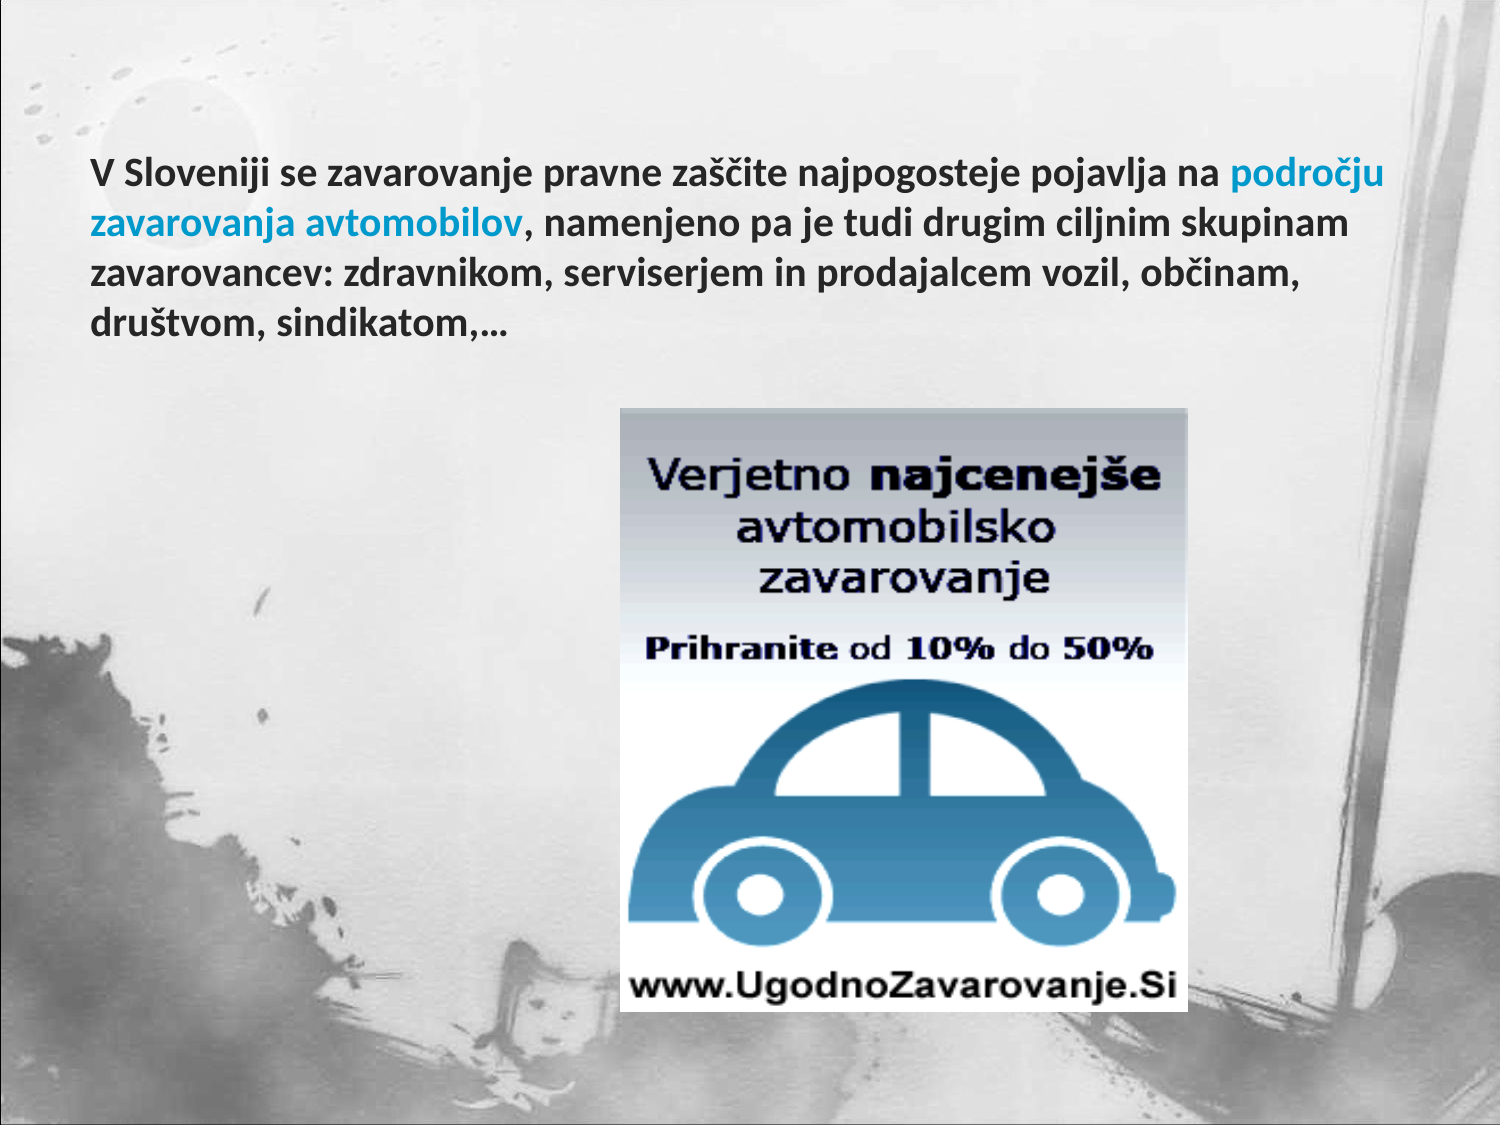

# V Sloveniji se zavarovanje pravne zaščite najpogosteje pojavlja na področju
zavarovanja avtomobilov, namenjeno pa je tudi drugim ciljnim skupinam
zavarovancev: zdravnikom, serviserjem in prodajalcem vozil, občinam,
društvom, sindikatom,…